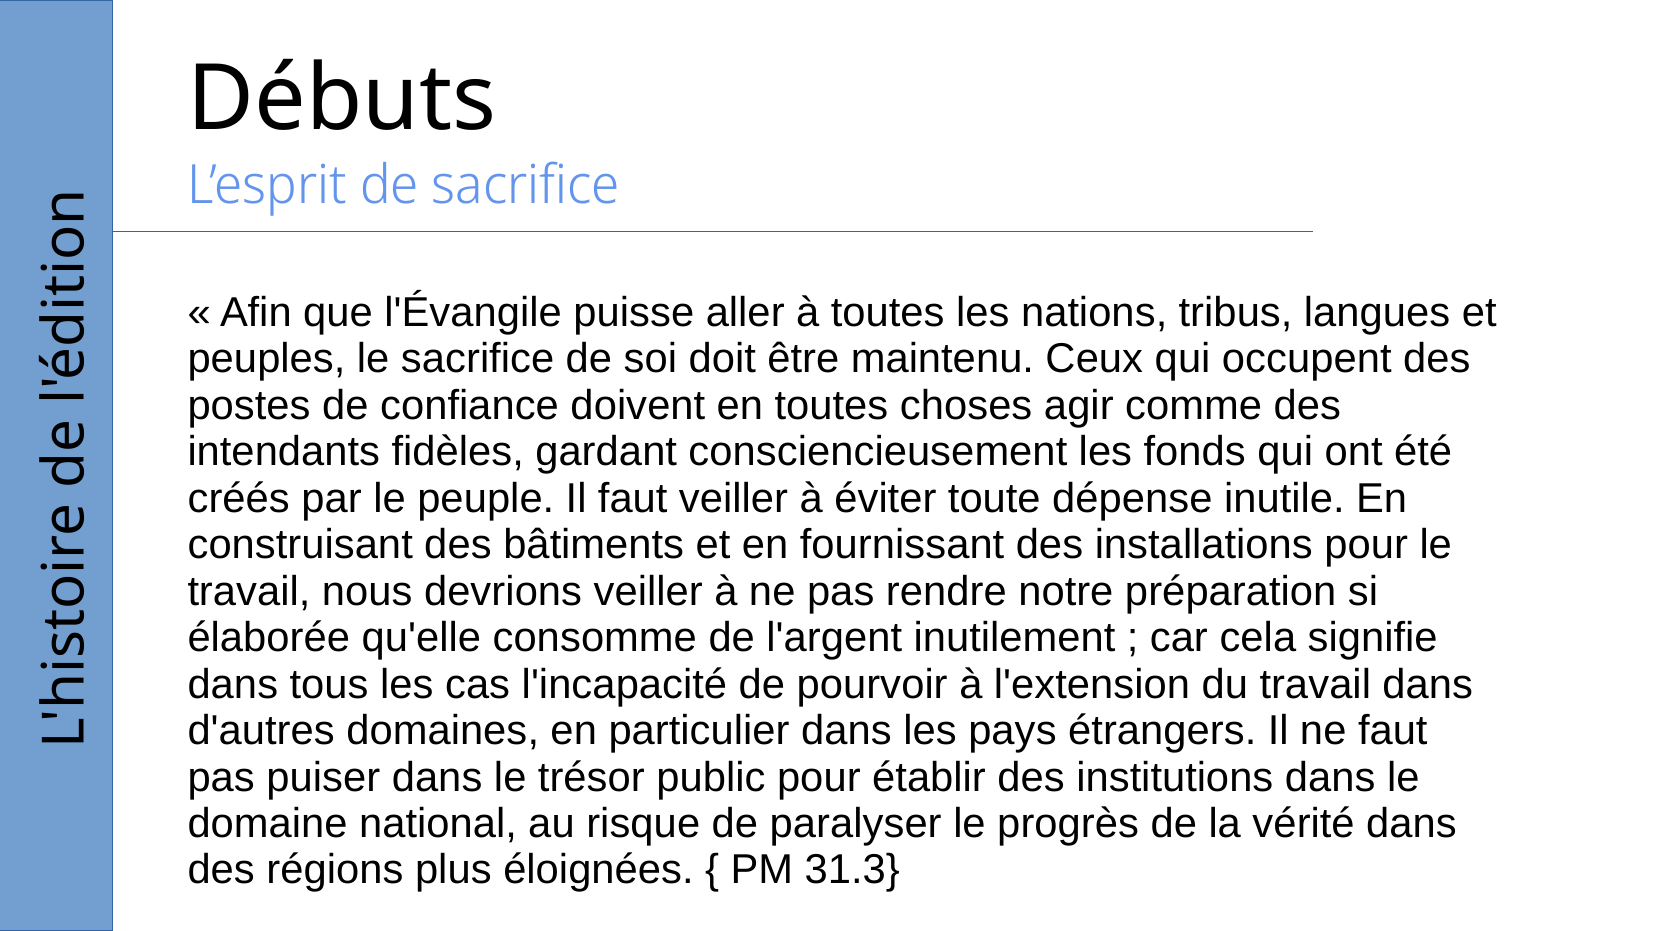

Débuts
L’esprit de sacrifice
# « Afin que l'Évangile puisse aller à toutes les nations, tribus, langues et peuples, le sacrifice de soi doit être maintenu. Ceux qui occupent des postes de confiance doivent en toutes choses agir comme des intendants fidèles, gardant consciencieusement les fonds qui ont été créés par le peuple. Il faut veiller à éviter toute dépense inutile. En construisant des bâtiments et en fournissant des installations pour le travail, nous devrions veiller à ne pas rendre notre préparation si élaborée qu'elle consomme de l'argent inutilement ; car cela signifie dans tous les cas l'incapacité de pourvoir à l'extension du travail dans d'autres domaines, en particulier dans les pays étrangers. Il ne faut pas puiser dans le trésor public pour établir des institutions dans le domaine national, au risque de paralyser le progrès de la vérité dans des régions plus éloignées. { PM 31.3}
L'histoire de l'édition